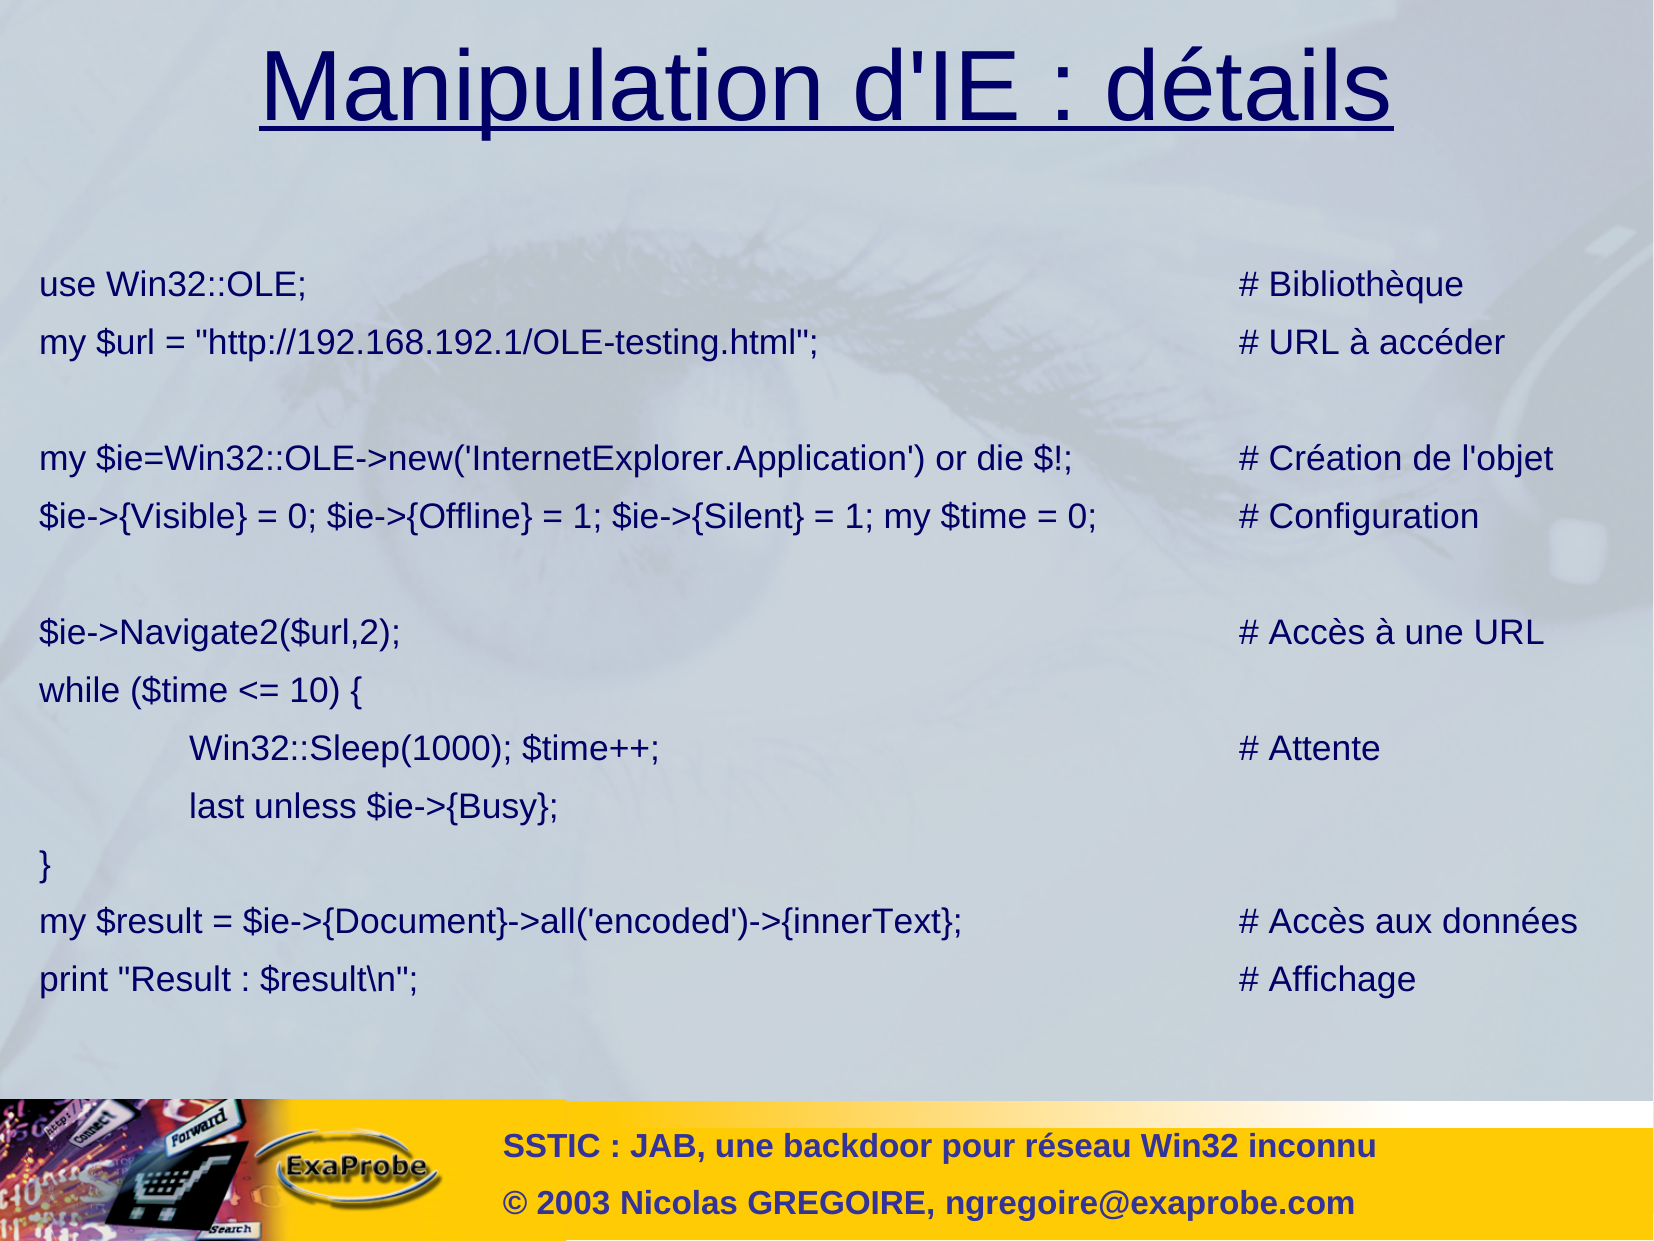

# Manipulation d'IE : détails
use Win32::OLE;							# Bibliothèque
my $url = "http://192.168.192.1/OLE-testing.html";			# URL à accéder
my $ie=Win32::OLE->new('InternetExplorer.Application') or die $!;		# Création de l'objet
$ie->{Visible} = 0; $ie->{Offline} = 1; $ie->{Silent} = 1; my $time = 0;	# Configuration
$ie->Navigate2($url,2);						# Accès à une URL
while ($time <= 10) {
	Win32::Sleep(1000); $time++;				# Attente
 	last unless $ie->{Busy};
}
my $result = $ie->{Document}->all('encoded')->{innerText};		# Accès aux données
print "Result : $result\n";						# Affichage